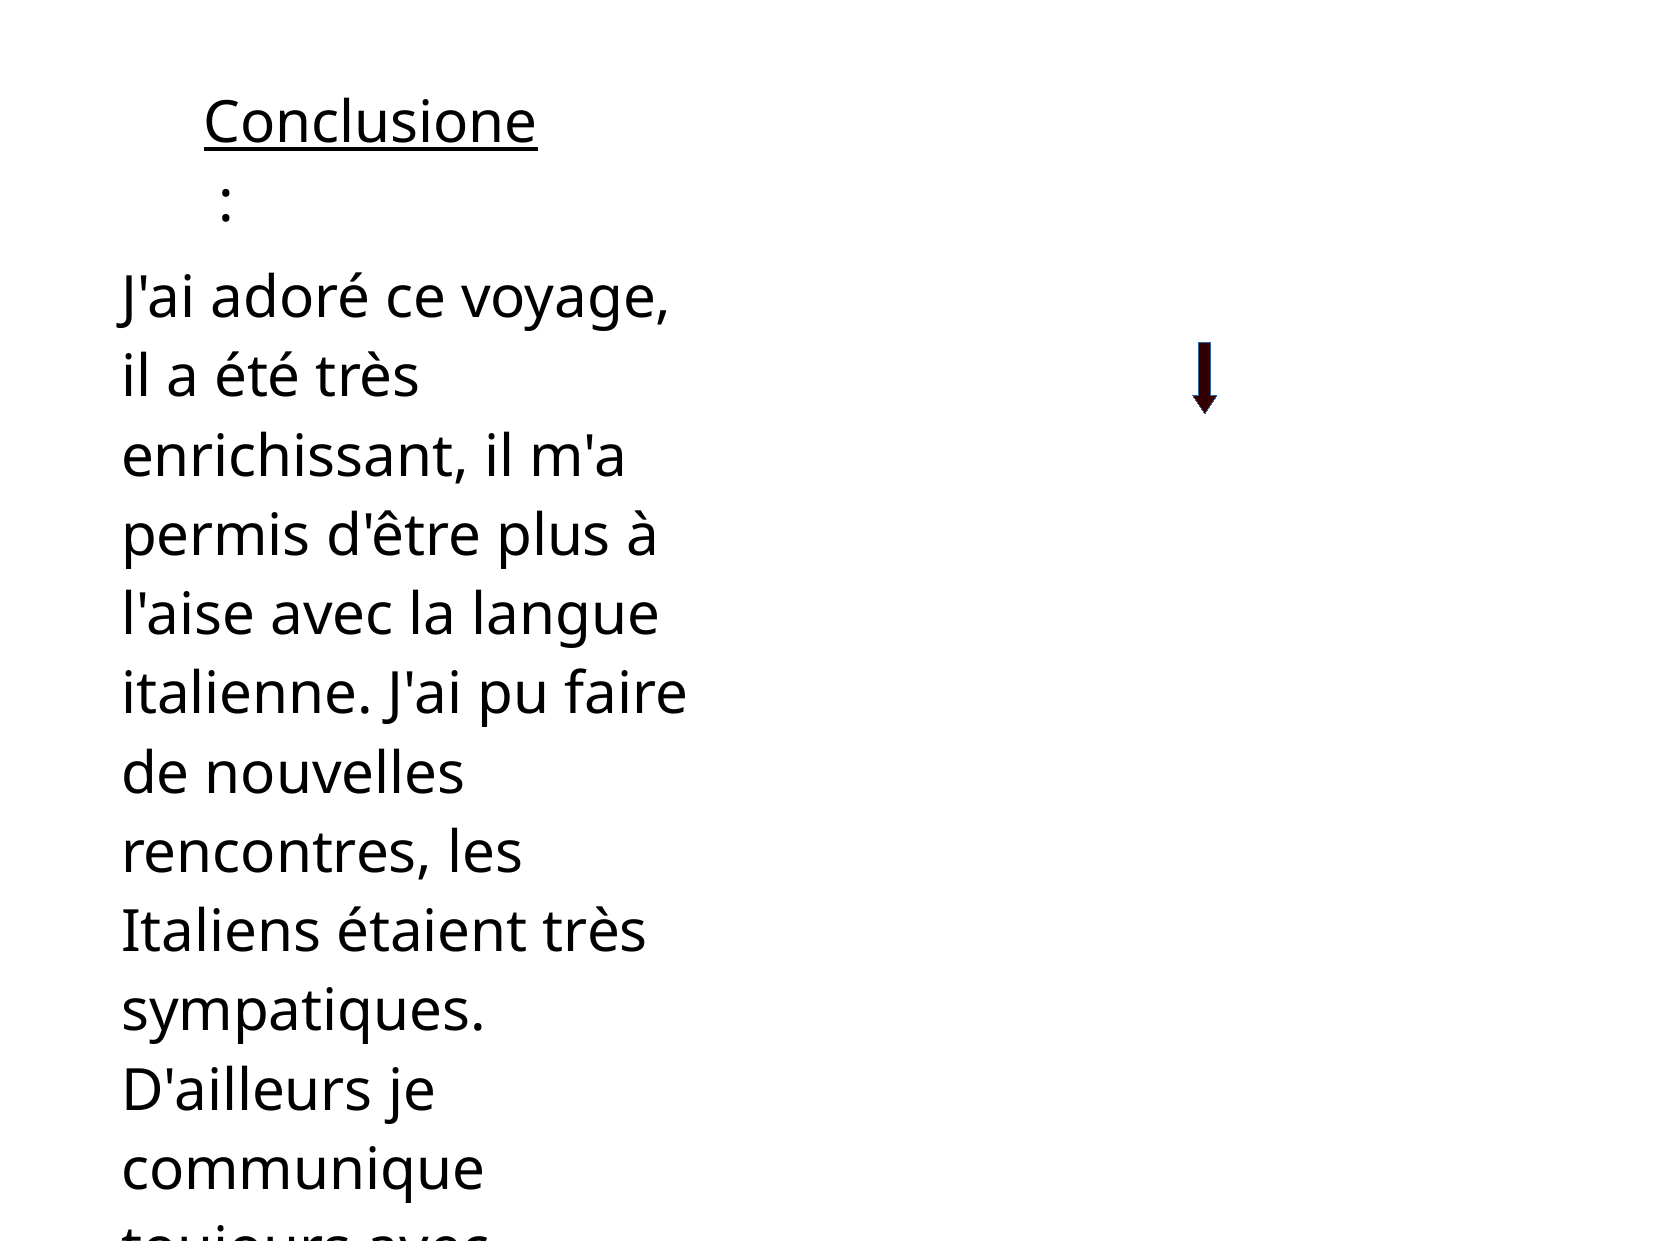

Conclusione :
J'ai adoré ce voyage, il a été très enrichissant, il m'a permis d'être plus à l'aise avec la langue italienne. J'ai pu faire de nouvelles rencontres, les Italiens étaient très sympatiques.
D'ailleurs je communique toujours avec certaines Italiennes.